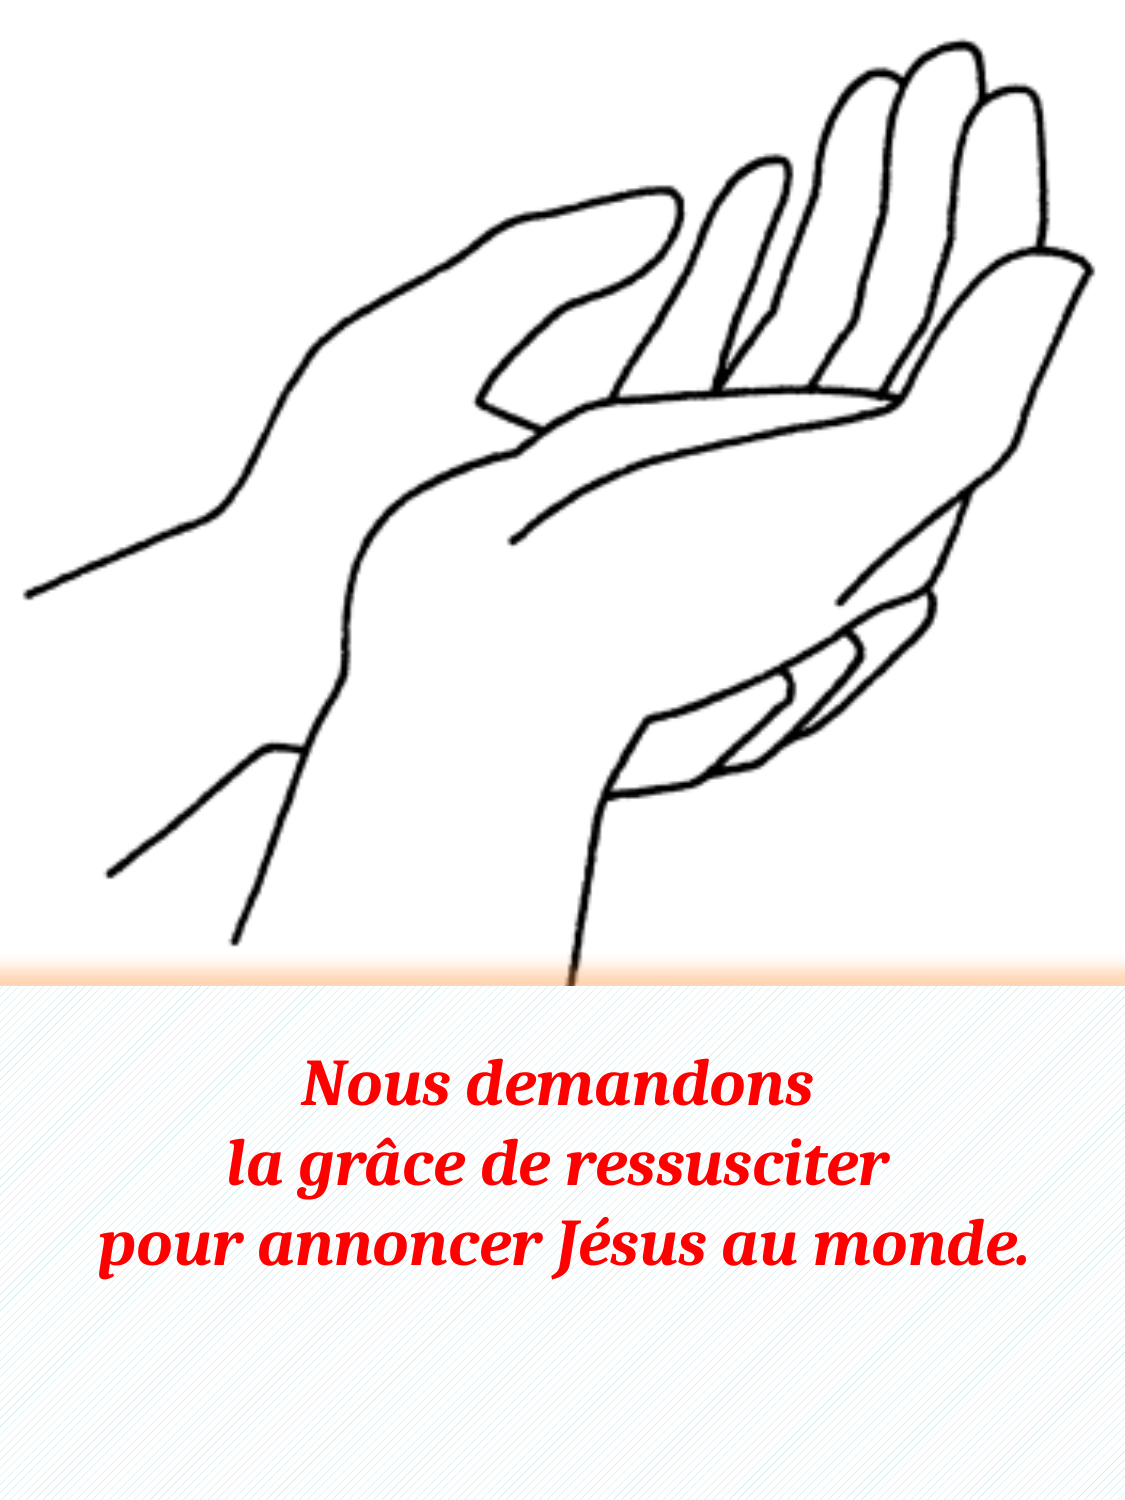

Nous demandons
la grâce de ressusciter
pour annoncer Jésus au monde.